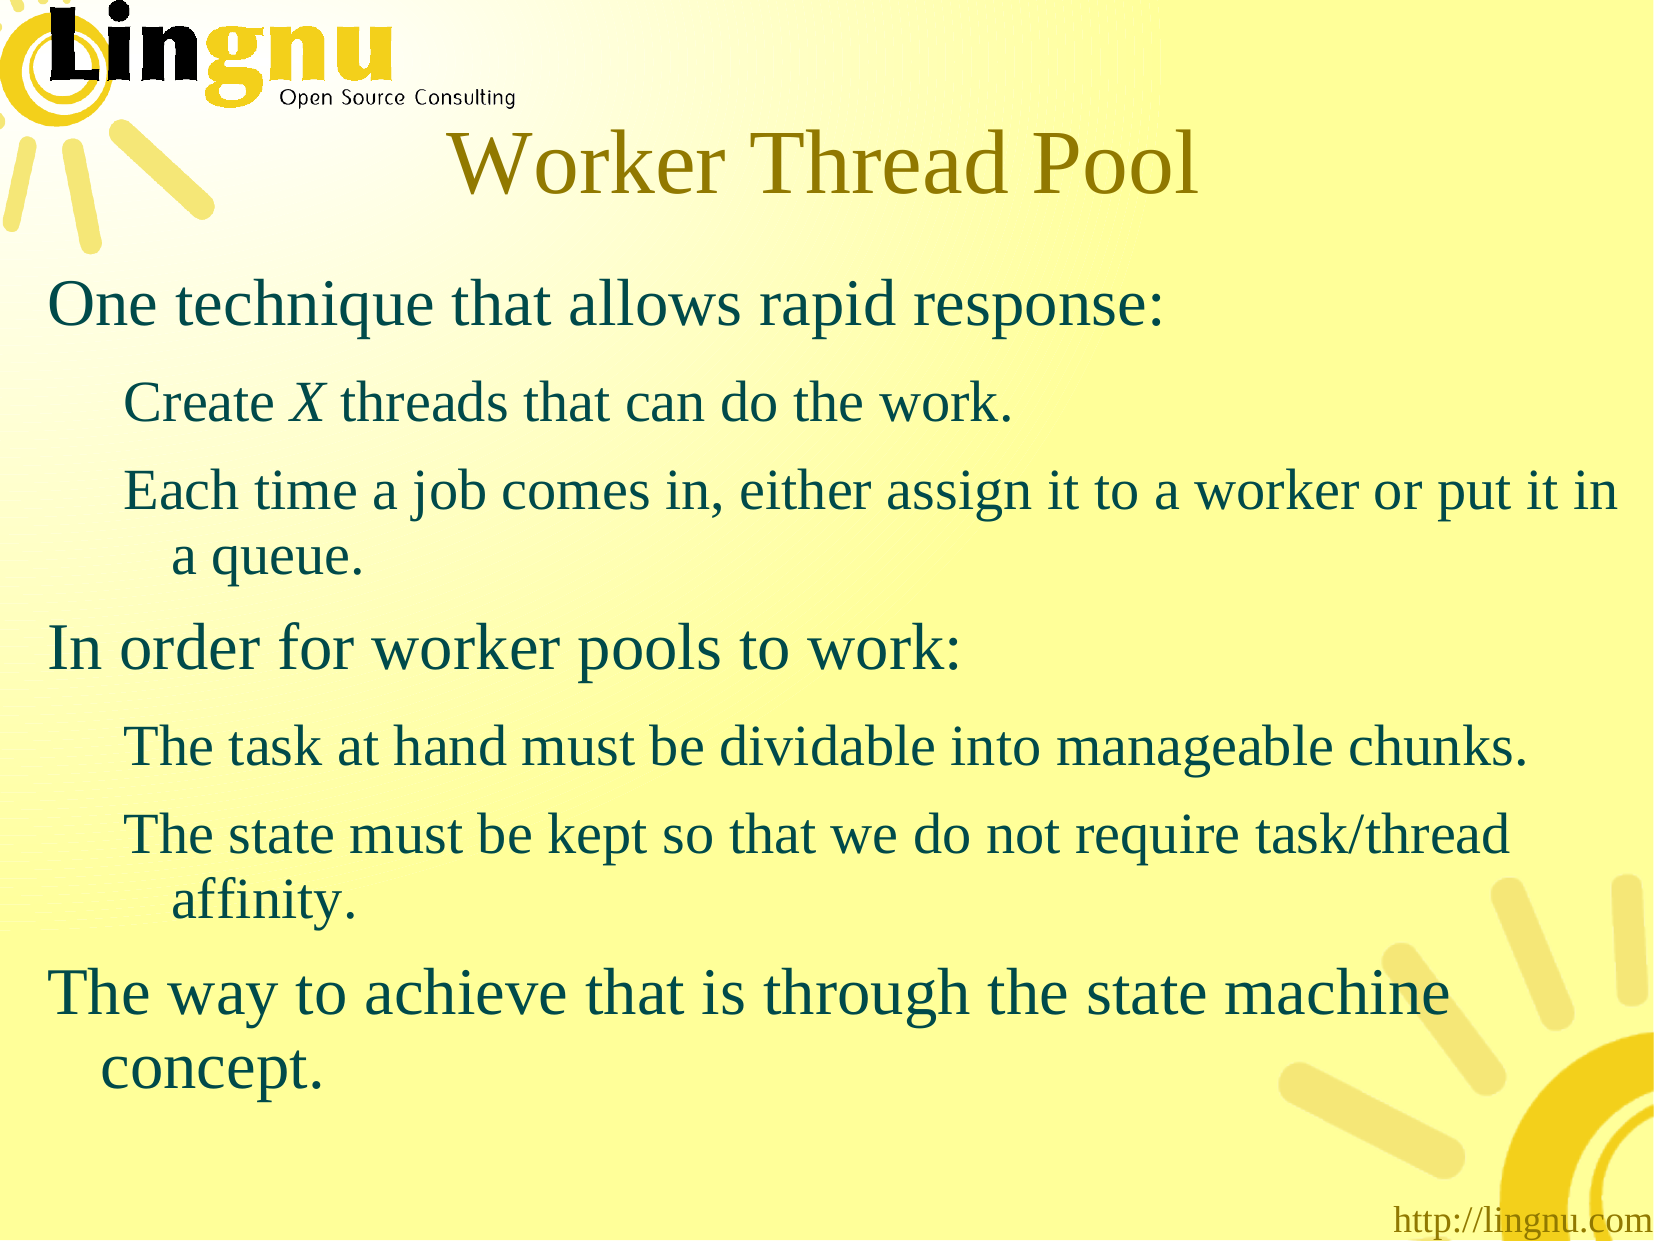

# Worker Thread Pool
One technique that allows rapid response:
Create X threads that can do the work.
Each time a job comes in, either assign it to a worker or put it in a queue.
In order for worker pools to work:
The task at hand must be dividable into manageable chunks.
The state must be kept so that we do not require task/thread affinity.
The way to achieve that is through the state machine concept.